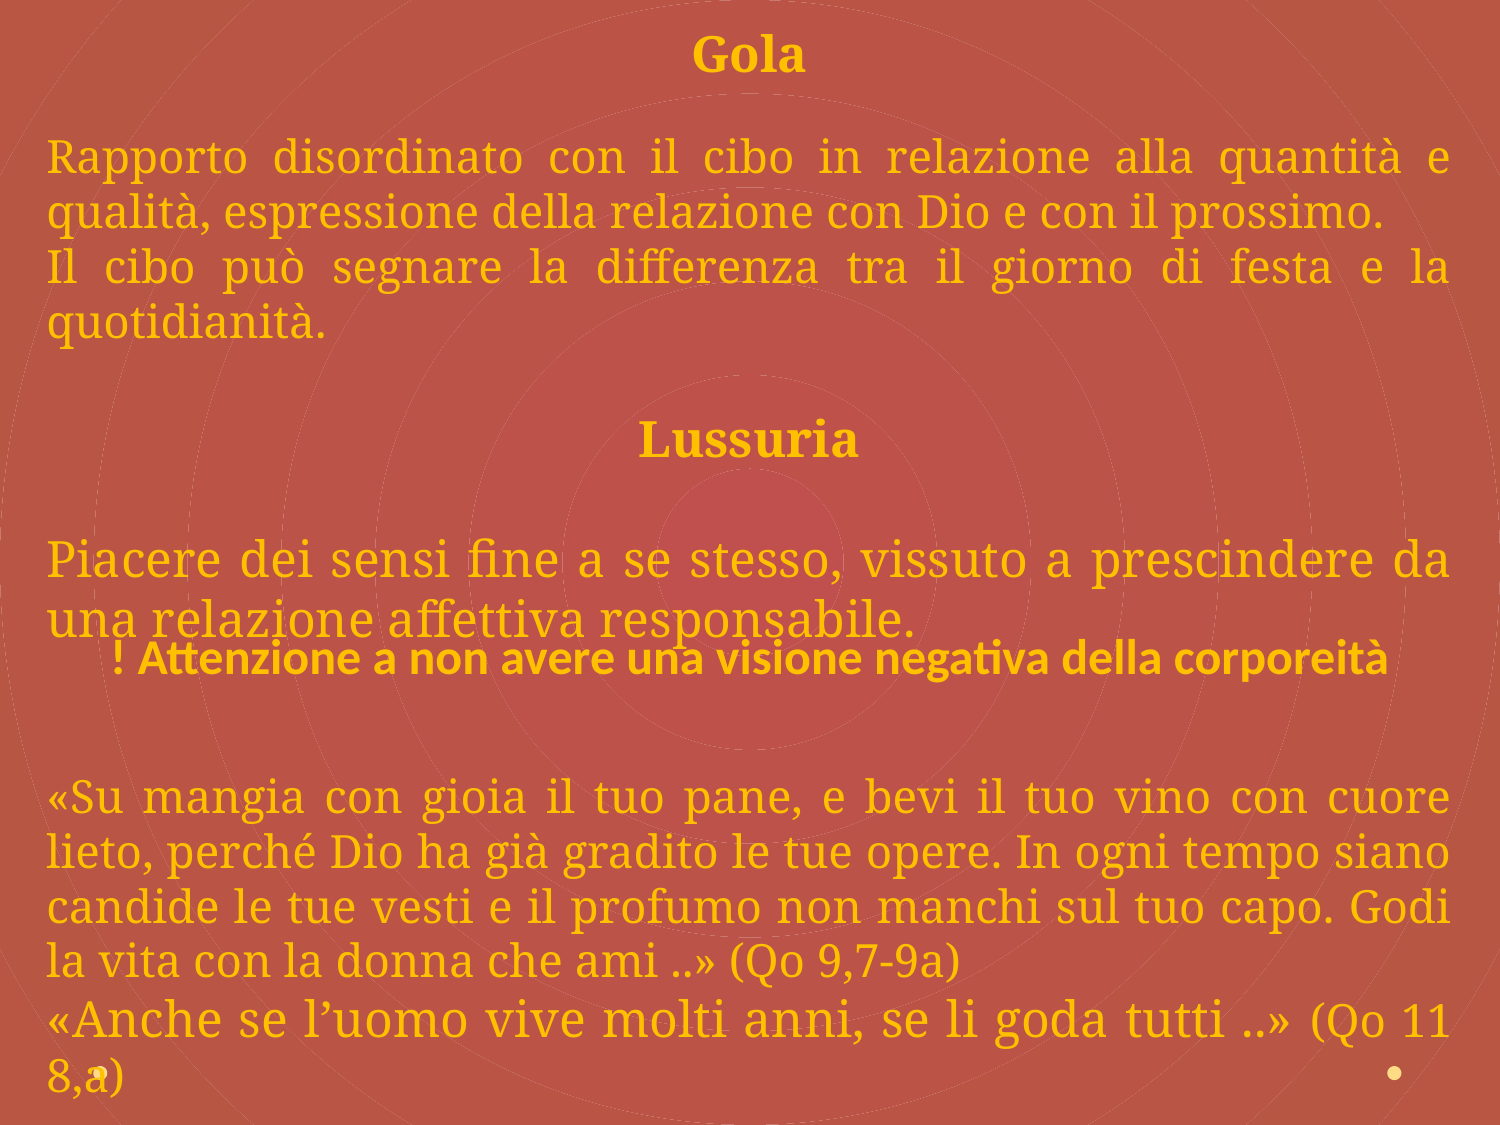

Gola
Rapporto disordinato con il cibo in relazione alla quantità e qualità, espressione della relazione con Dio e con il prossimo.
Il cibo può segnare la differenza tra il giorno di festa e la quotidianità.
Lussuria
Piacere dei sensi fine a se stesso, vissuto a prescindere da una relazione affettiva responsabile.
«Su mangia con gioia il tuo pane, e bevi il tuo vino con cuore lieto, perché Dio ha già gradito le tue opere. In ogni tempo siano candide le tue vesti e il profumo non manchi sul tuo capo. Godi la vita con la donna che ami ..» (Qo 9,7-9a)
«Anche se l’uomo vive molti anni, se li goda tutti ..» (Qo 11 8,a)
! Attenzione a non avere una visione negativa della corporeità